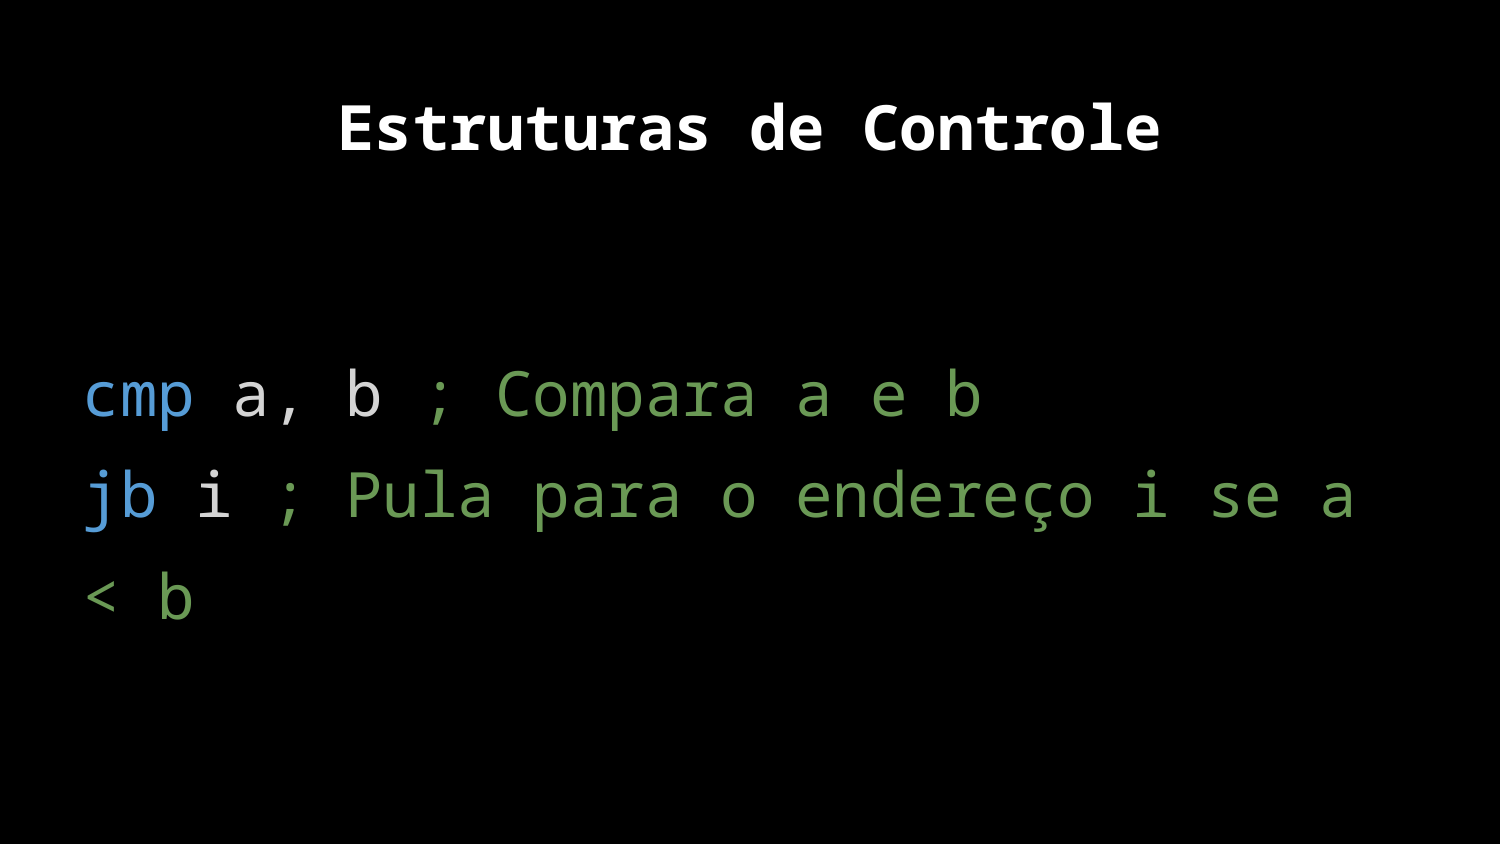

# Estruturas de Controle
cmp a, b ; Compara a e b
jb i ; Pula para o endereço i se a < b